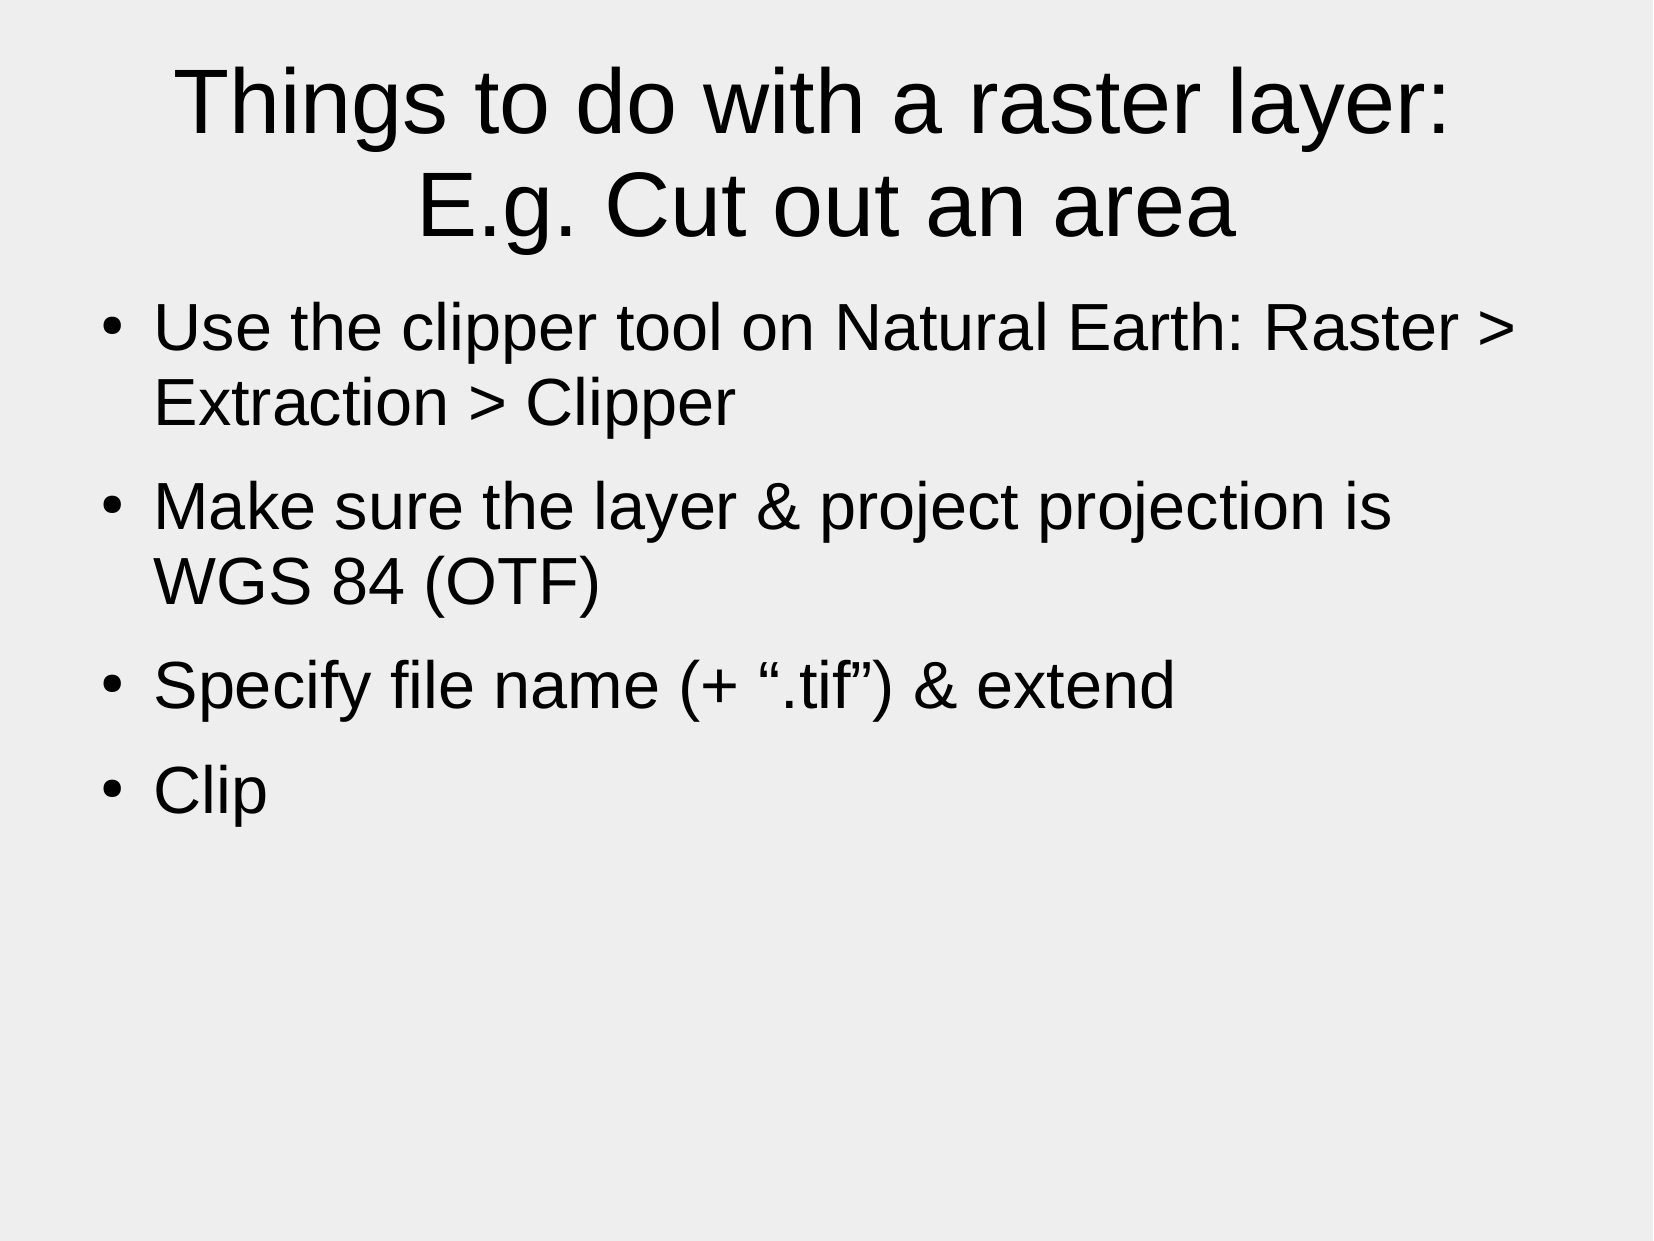

# Things to do with a raster layer: E.g. Cut out an area
Use the clipper tool on Natural Earth: Raster > Extraction > Clipper
Make sure the layer & project projection is WGS 84 (OTF)
Specify file name (+ “.tif”) & extend
Clip